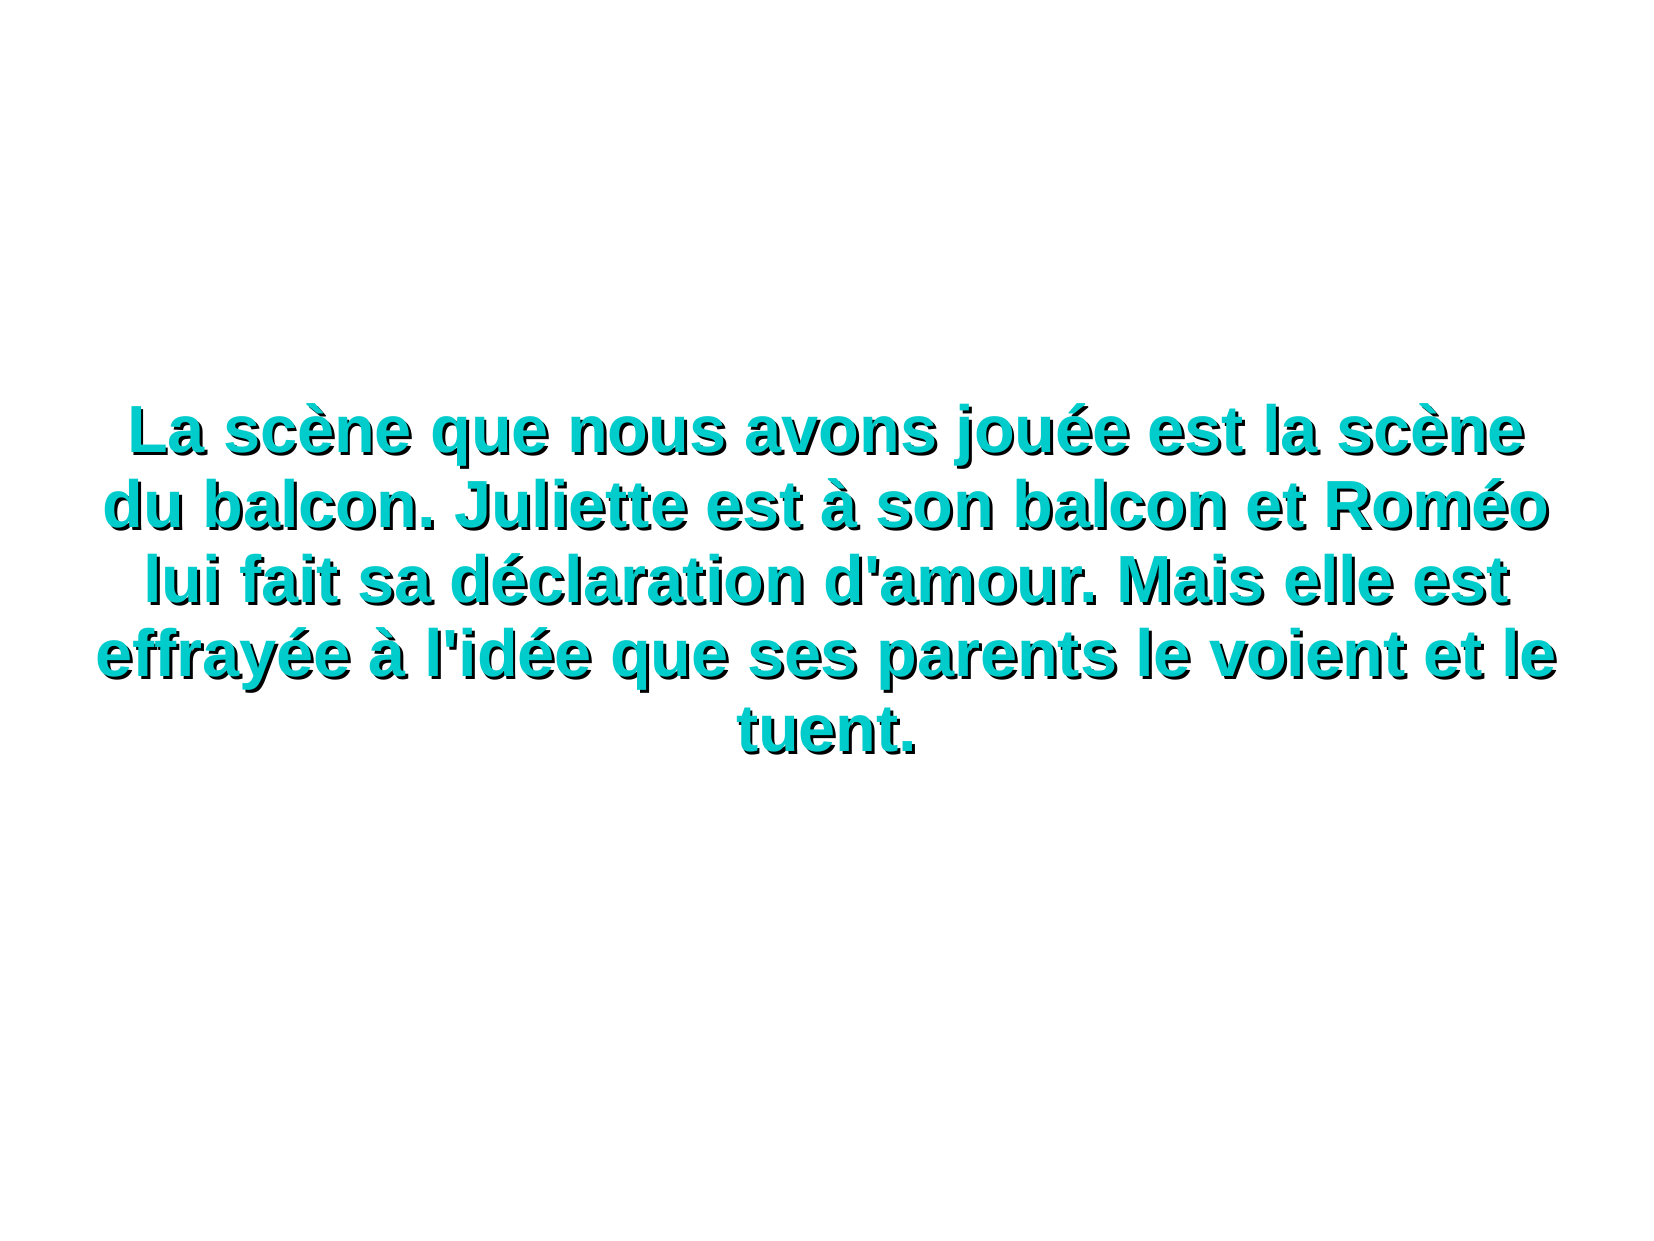

# La scène que nous avons jouée est la scène du balcon. Juliette est à son balcon et Roméo lui fait sa déclaration d'amour. Mais elle est effrayée à l'idée que ses parents le voient et le tuent.